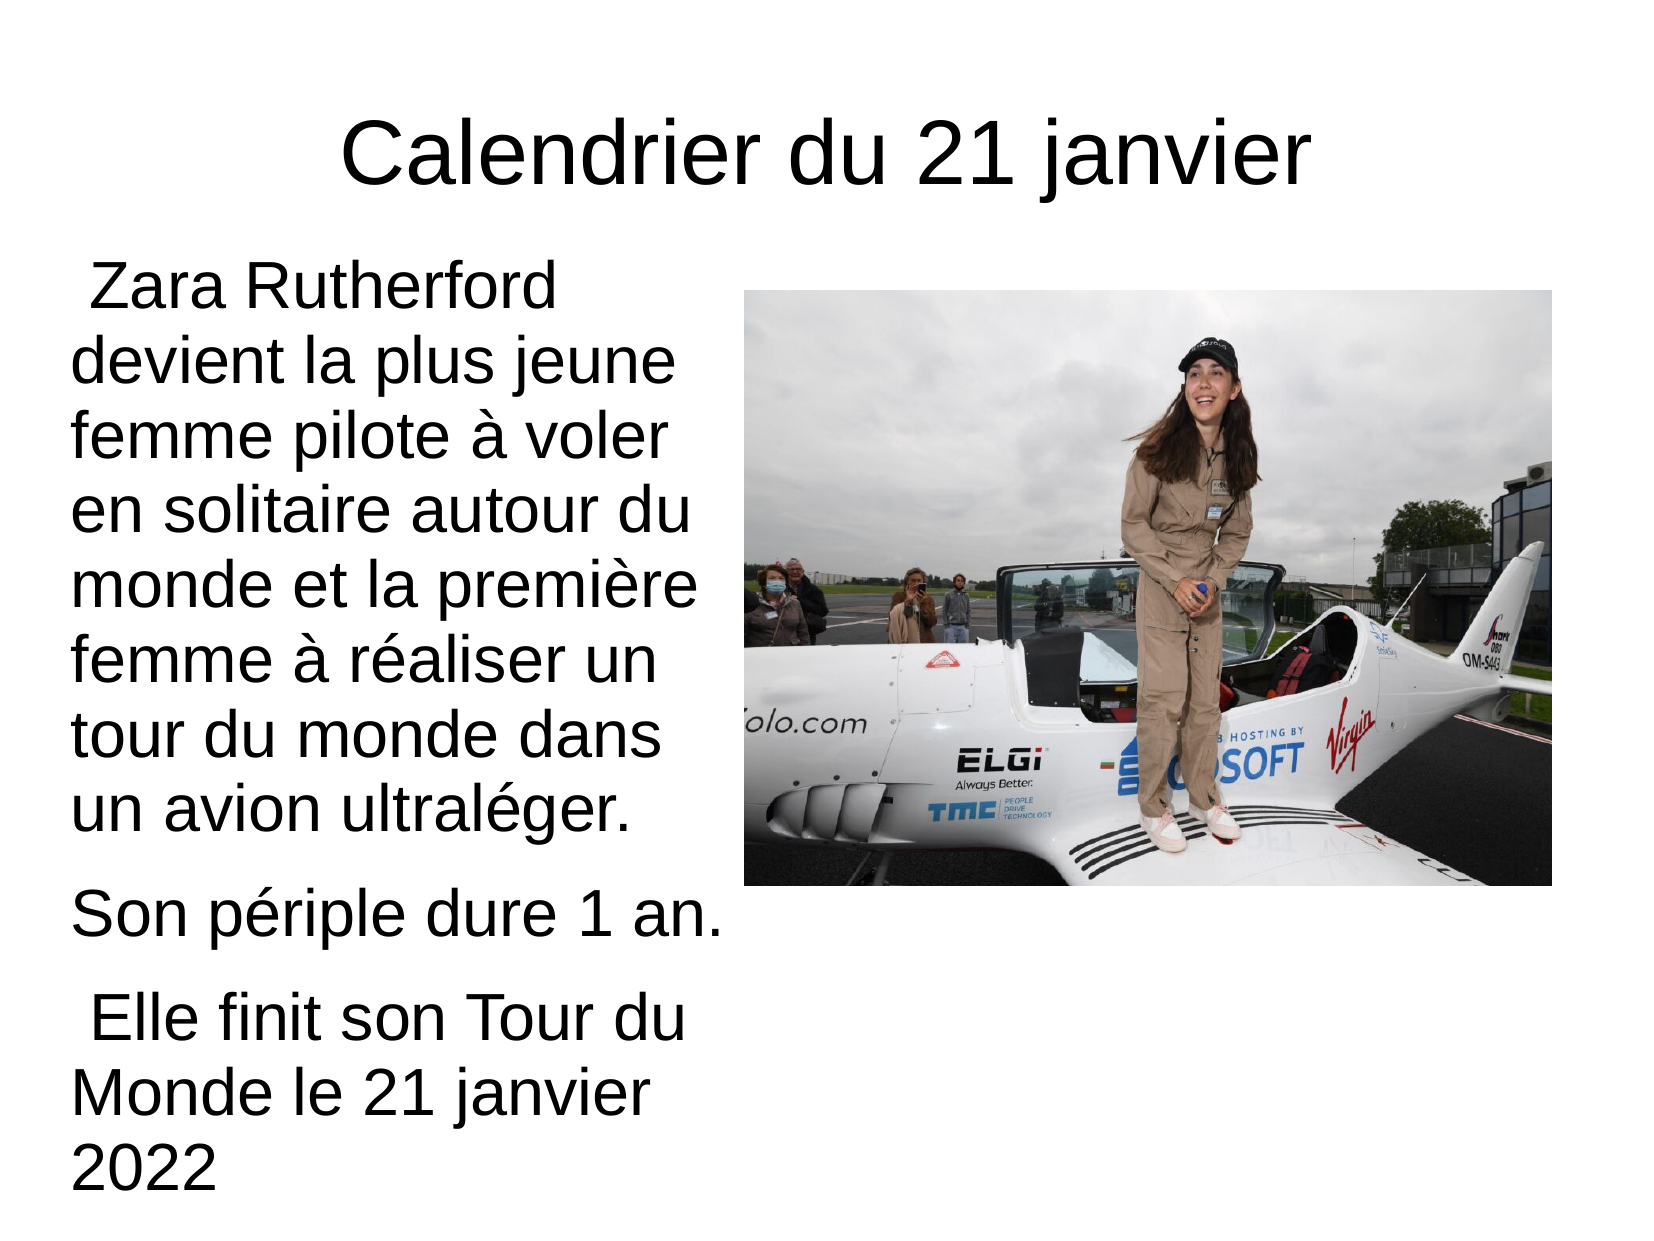

# Calendrier du 21 janvier
 Zara Rutherford devient la plus jeune femme pilote à voler en solitaire autour du monde et la première femme à réaliser un tour du monde dans un avion ultraléger.
Son périple dure 1 an.
 Elle finit son Tour du Monde le 21 janvier 2022